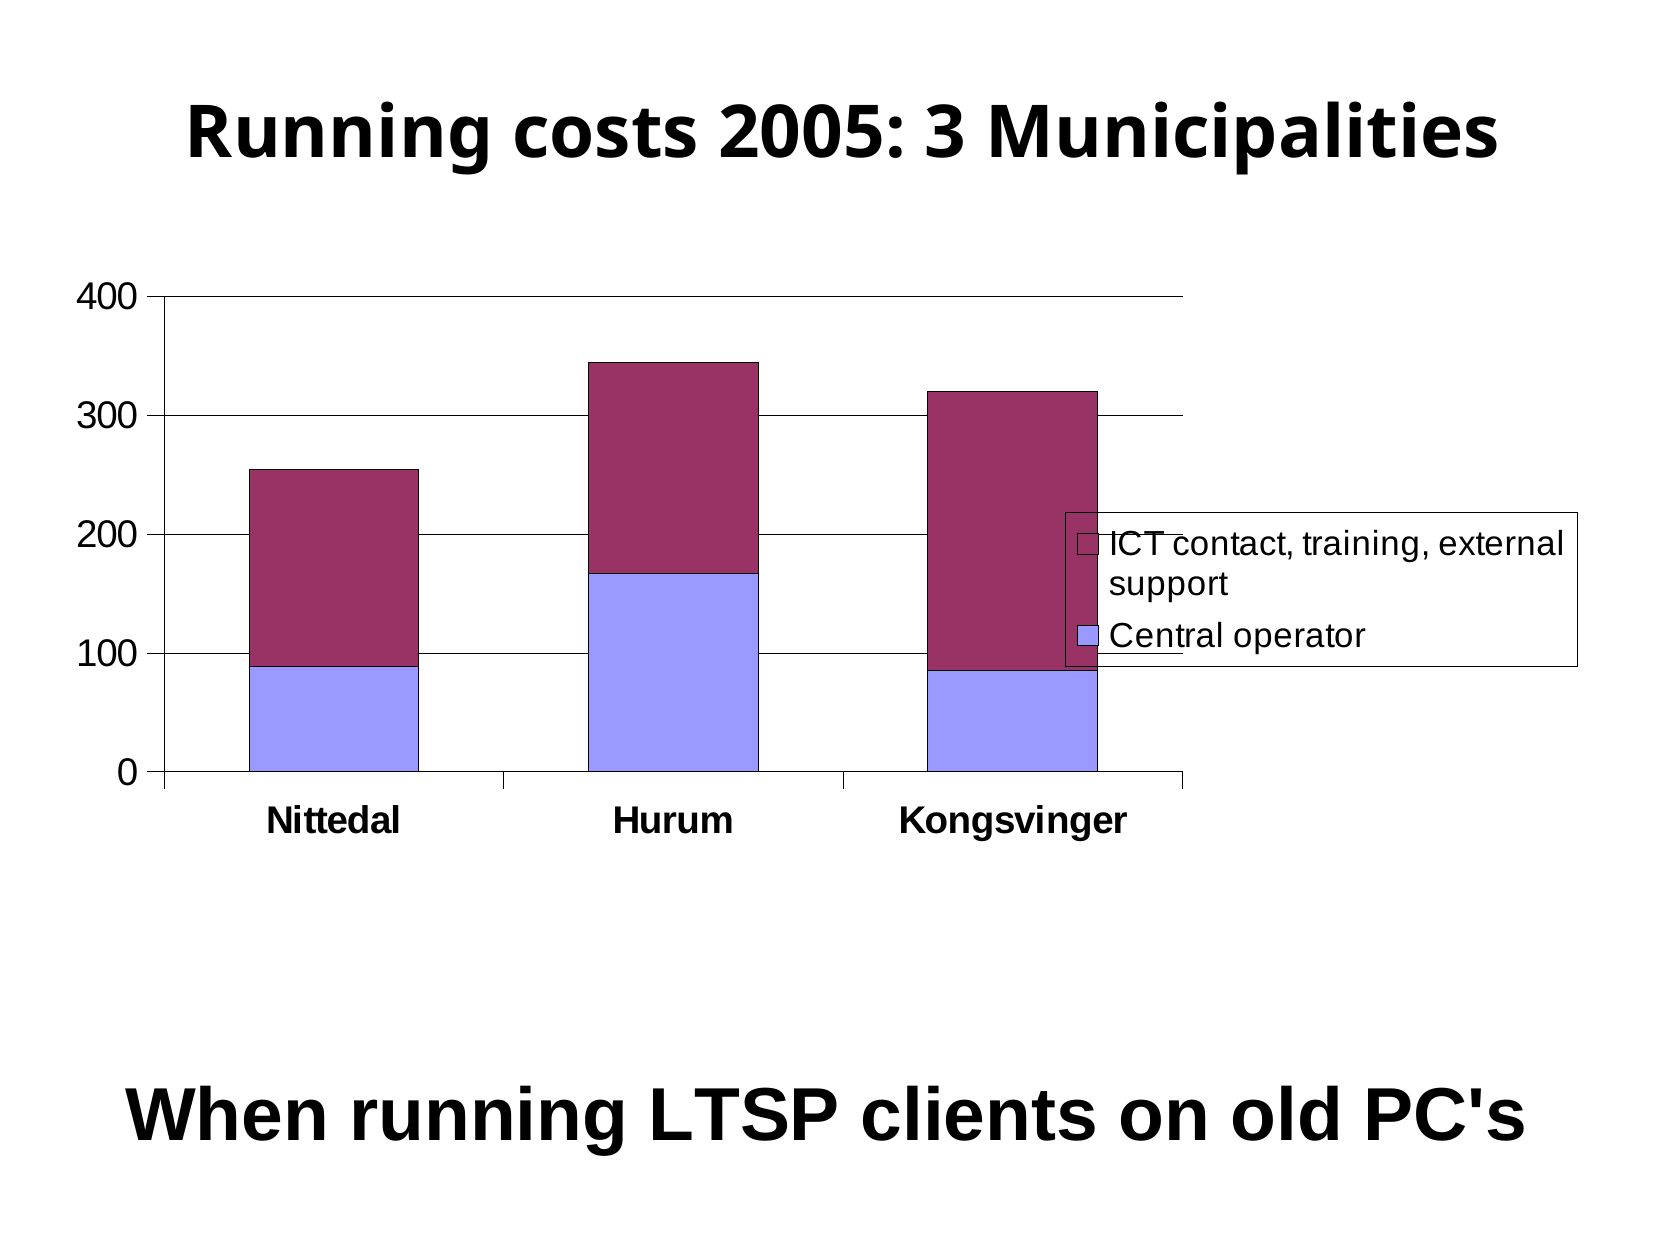

Running costs 2005: 3 Municipalities
### Chart
| Category | Central operator | ICT contact, training, external support |
|---|---|---|
| Nittedal | 88.6626681522086 | 165.479579925728 |
| Hurum | 167.044239678257 | 177.725987447364 |
| Kongsvinger | 85.5549333378585 | 234.716684080681 |When running LTSP clients on old PC's